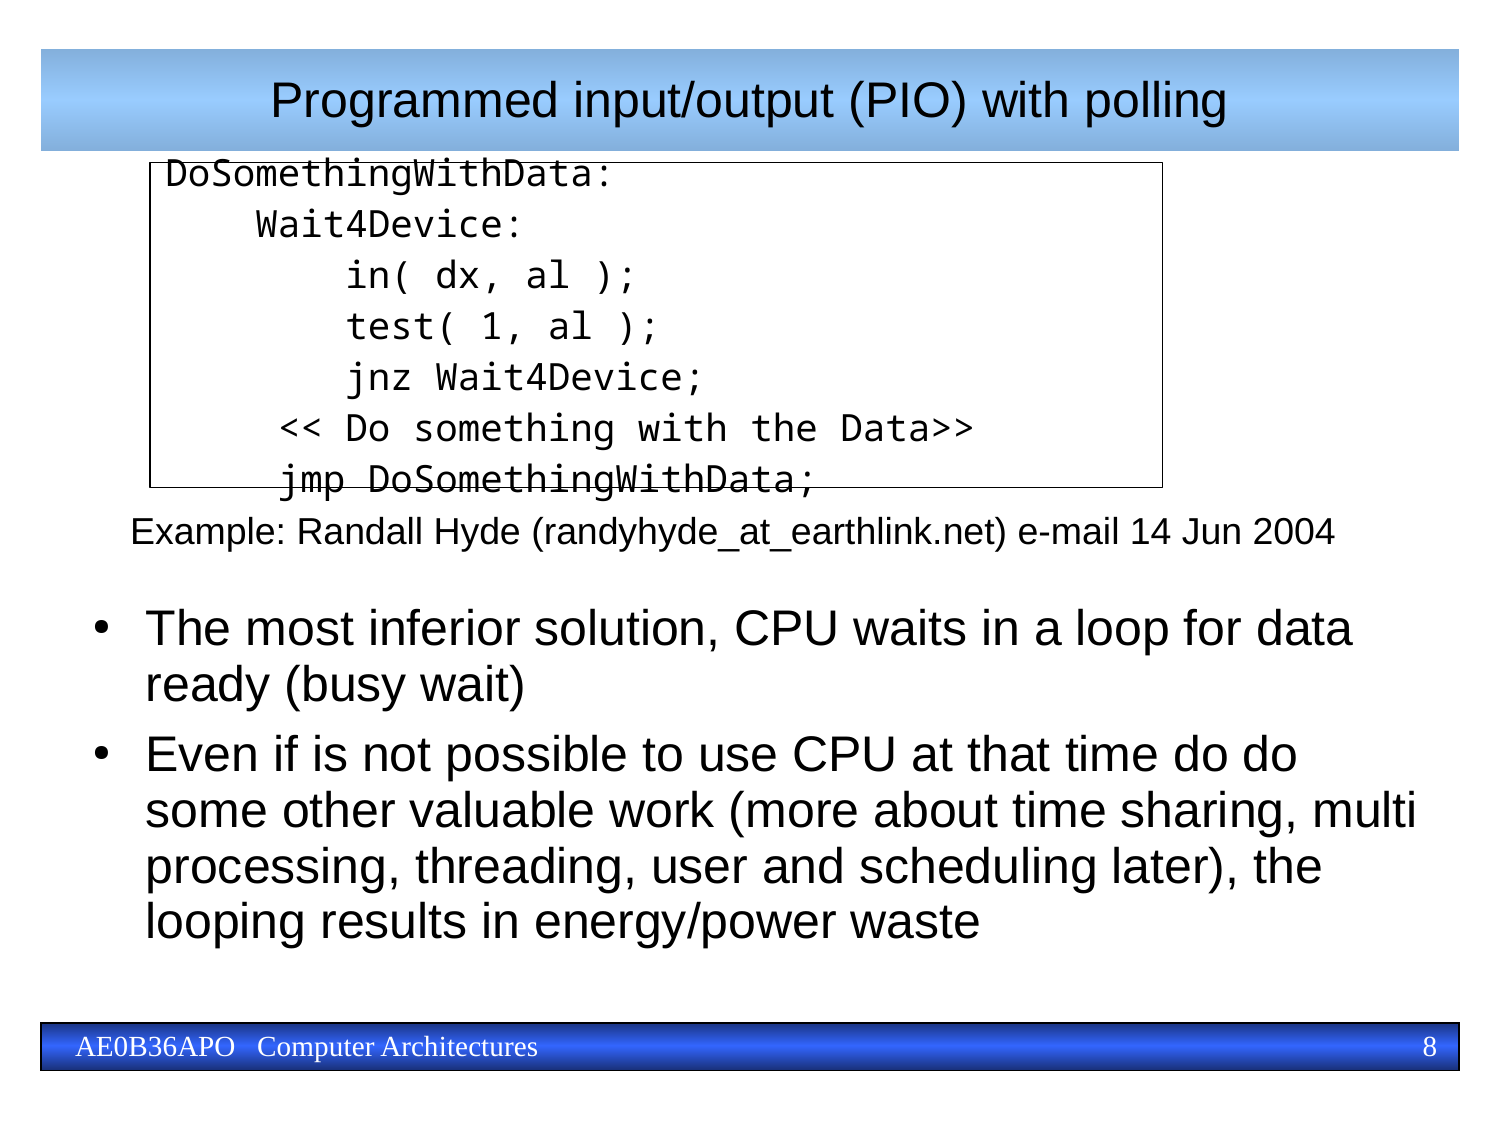

# Programmed input/output (PIO) with polling
DoSomethingWithData:
 Wait4Device:
 in( dx, al );
 test( 1, al );
 jnz Wait4Device;
 << Do something with the Data>>
 jmp DoSomethingWithData;
Example: Randall Hyde (randyhyde_at_earthlink.net) e-mail 14 Jun 2004
The most inferior solution, CPU waits in a loop for data ready (busy wait)
Even if is not possible to use CPU at that time do do some other valuable work (more about time sharing, multi processing, threading, user and scheduling later), the looping results in energy/power waste
AE0B36APO Computer Architectures
8